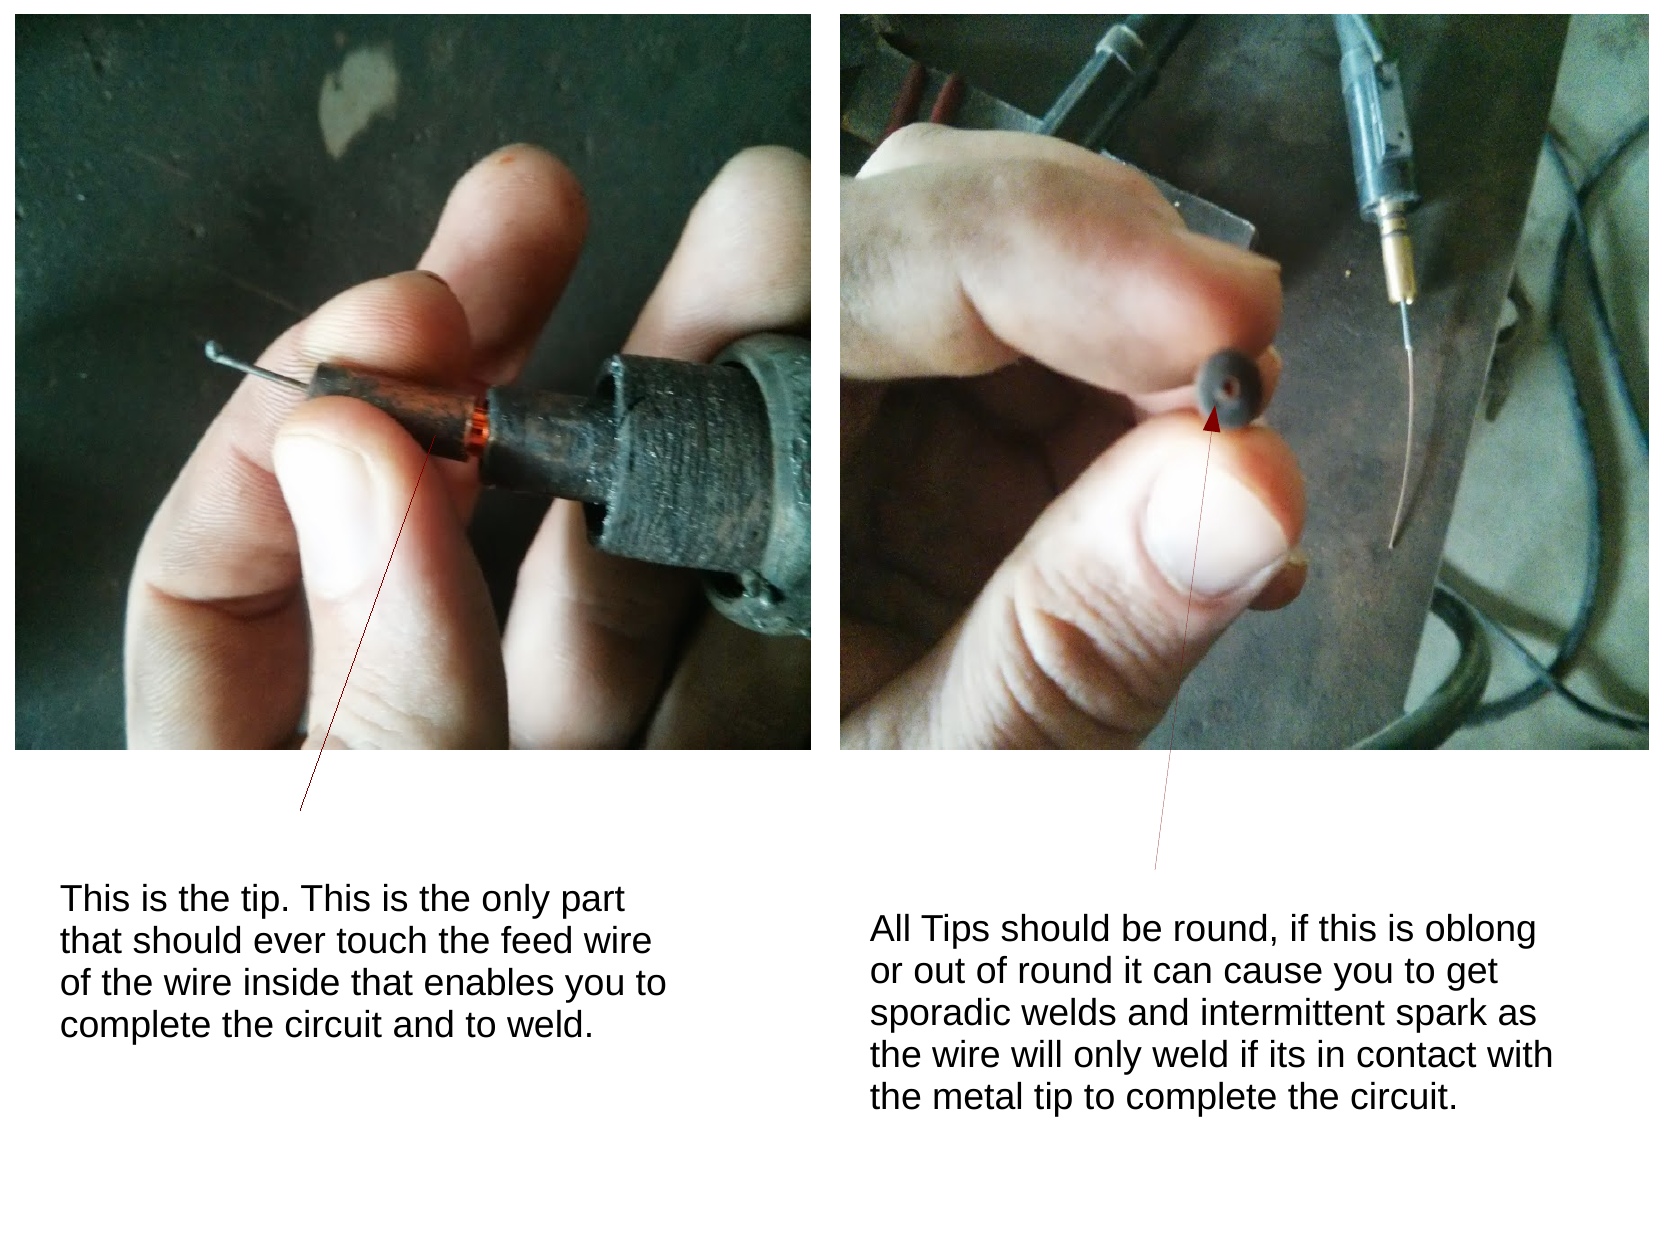

This is the tip. This is the only part that should ever touch the feed wire of the wire inside that enables you to complete the circuit and to weld.
All Tips should be round, if this is oblong or out of round it can cause you to get sporadic welds and intermittent spark as the wire will only weld if its in contact with the metal tip to complete the circuit.